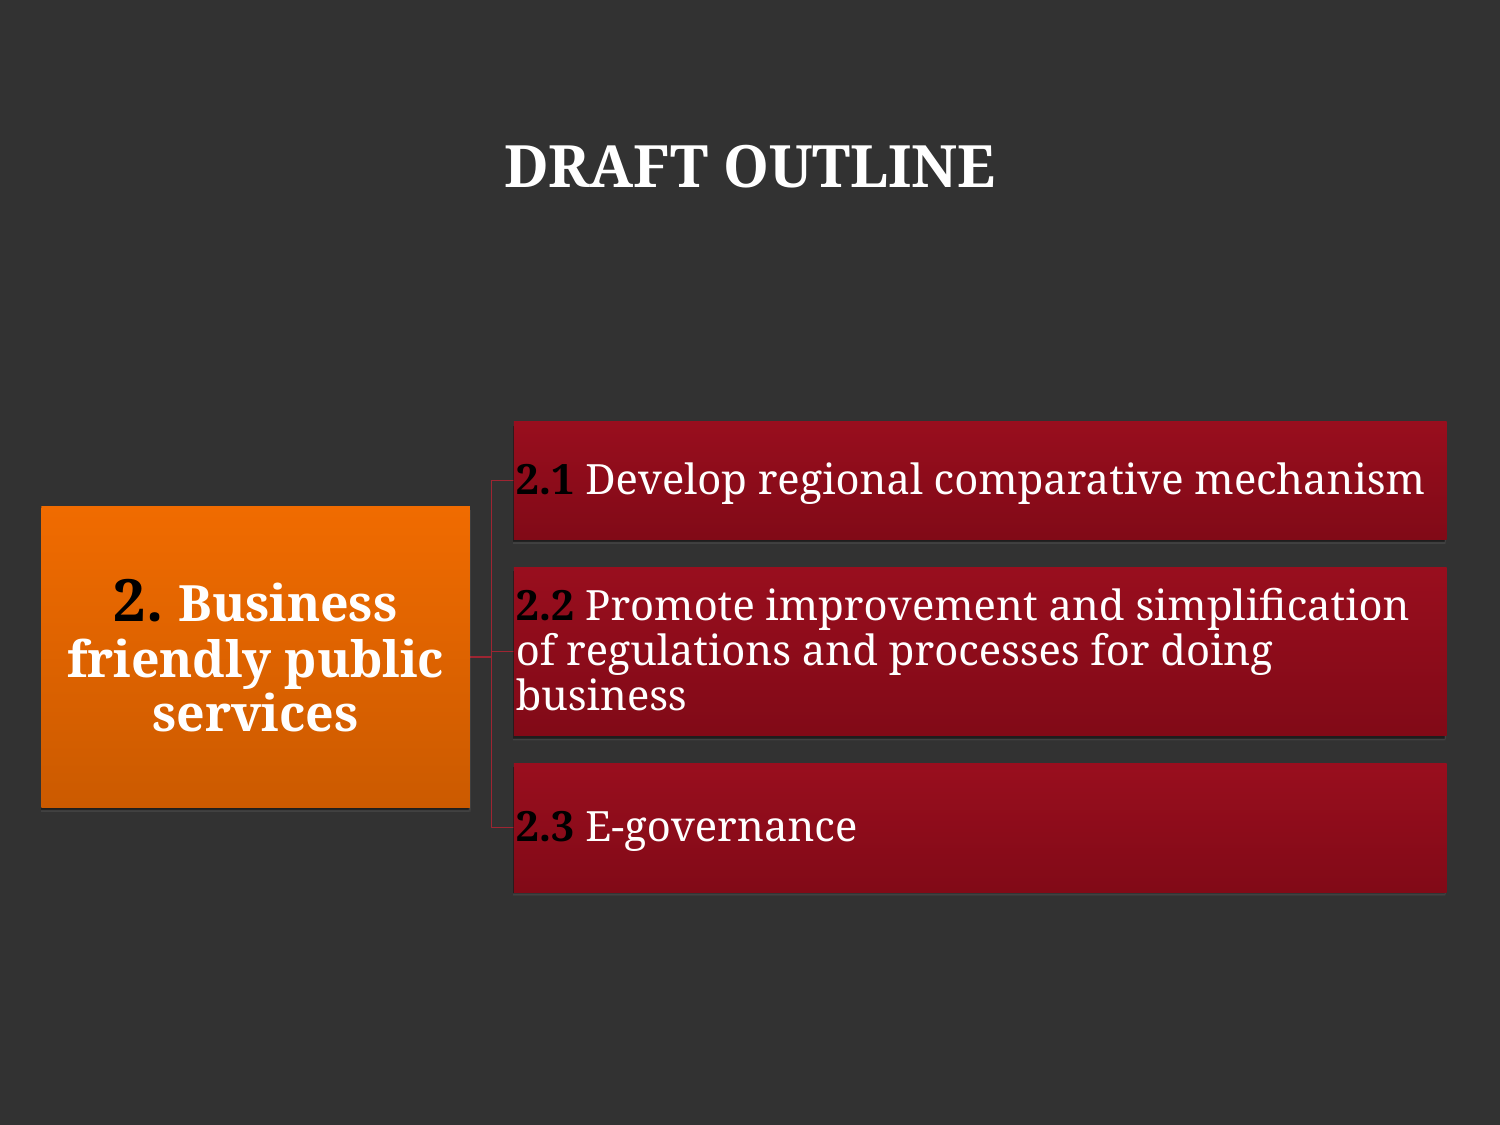

# DRAFT OUTLINE
2.1 Develop regional comparative mechanism
2. Business friendly public services
2.2 Promote improvement and simplification of regulations and processes for doing business
2.3 E-governance